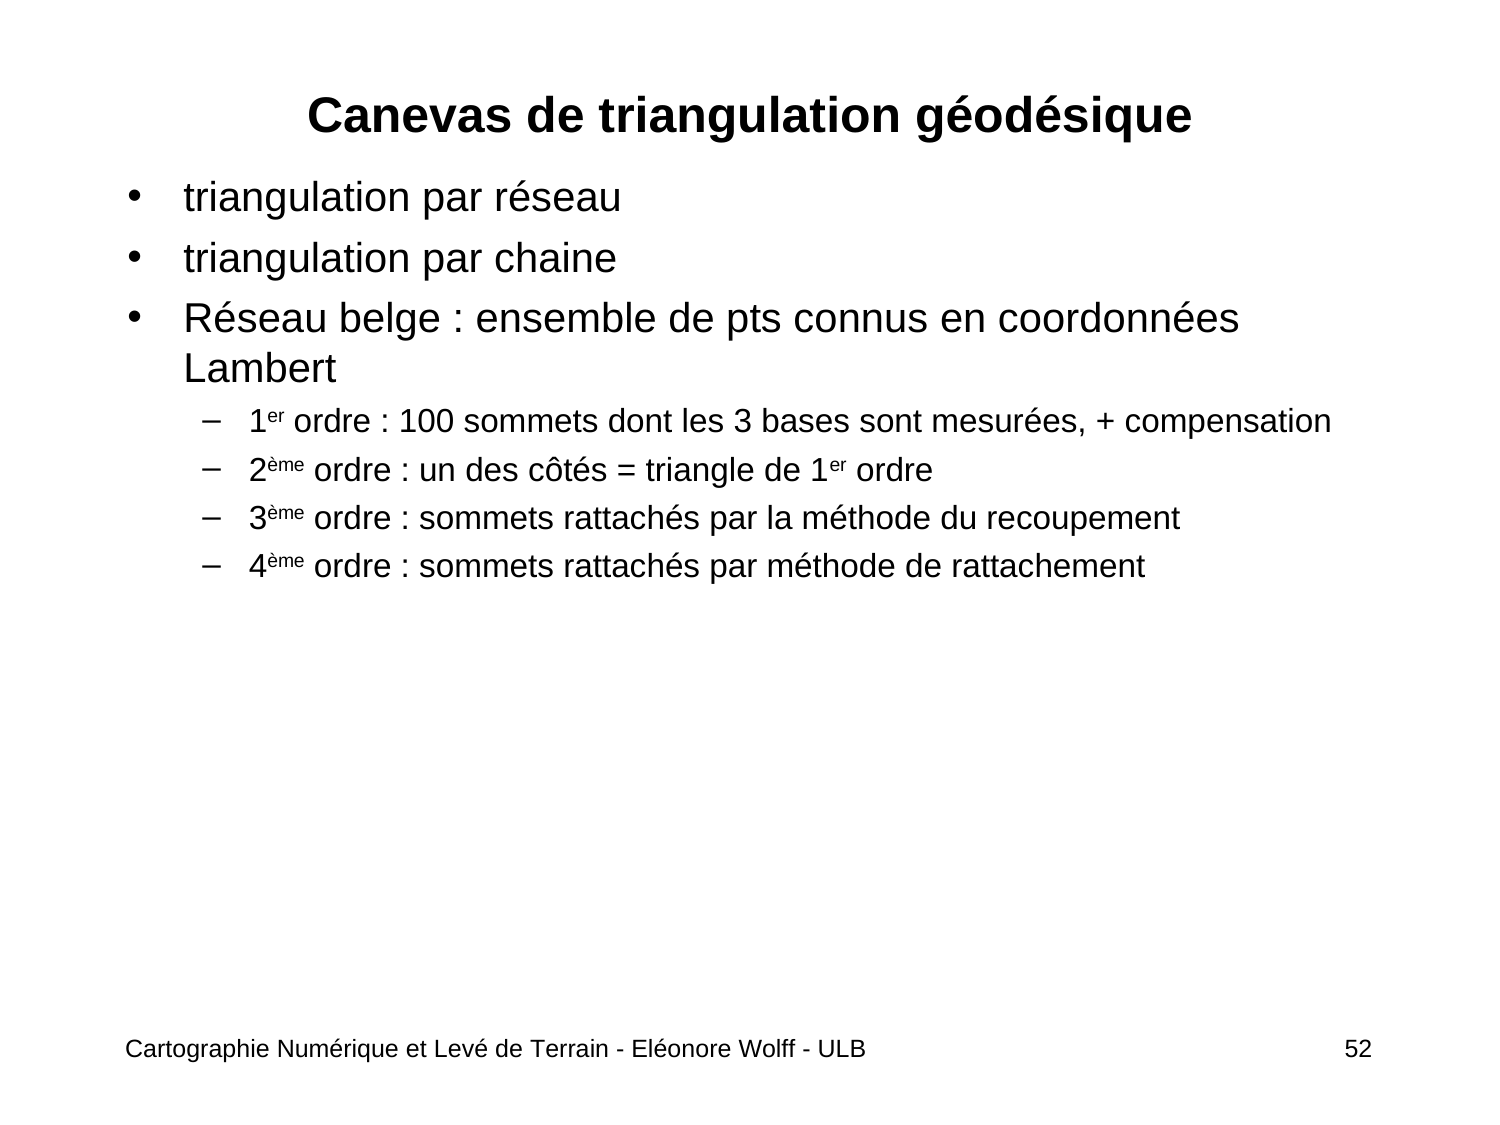

# Canevas de triangulation géodésique
triangulation par réseau
triangulation par chaine
Réseau belge : ensemble de pts connus en coordonnées Lambert
1er ordre : 100 sommets dont les 3 bases sont mesurées, + compensation
2ème ordre : un des côtés = triangle de 1er ordre
3ème ordre : sommets rattachés par la méthode du recoupement
4ème ordre : sommets rattachés par méthode de rattachement
Cartographie Numérique et Levé de Terrain - Eléonore Wolff - ULB